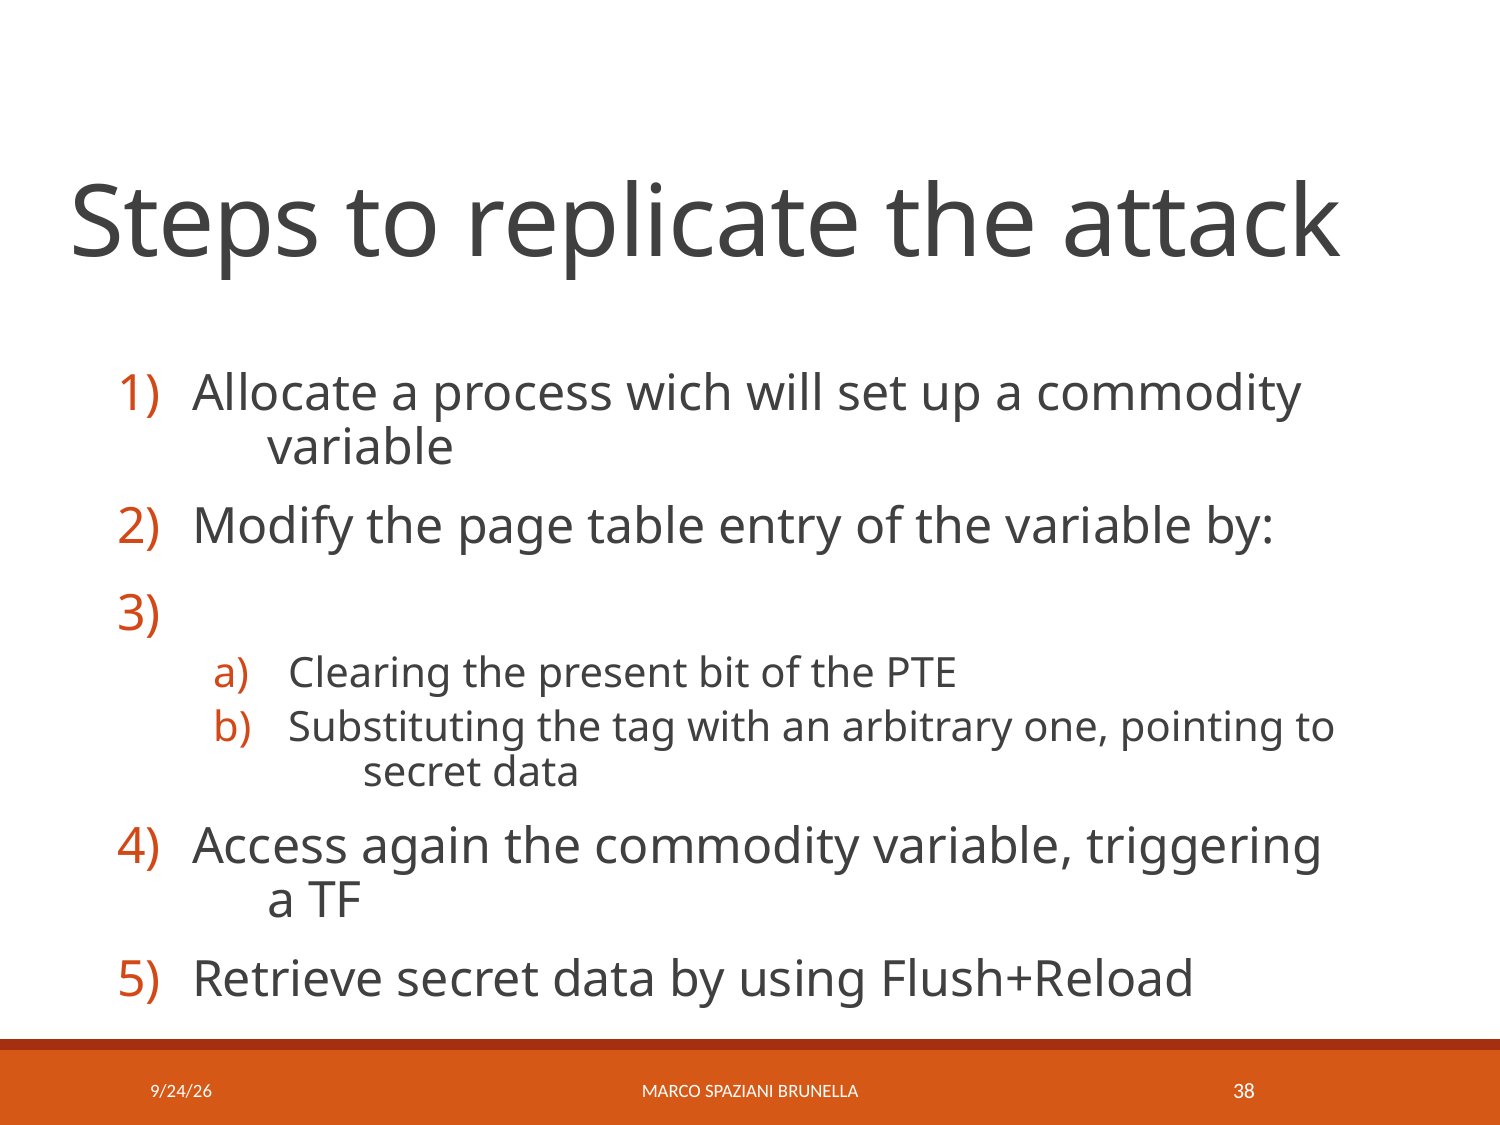

Steps to replicate the attack
Allocate a process wich will set up a commodity variable
Modify the page table entry of the variable by:
Clearing the present bit of the PTE
Substituting the tag with an arbitrary one, pointing to secret data
Access again the commodity variable, triggering a TF
Retrieve secret data by using Flush+Reload
Marco Spaziani Brunella